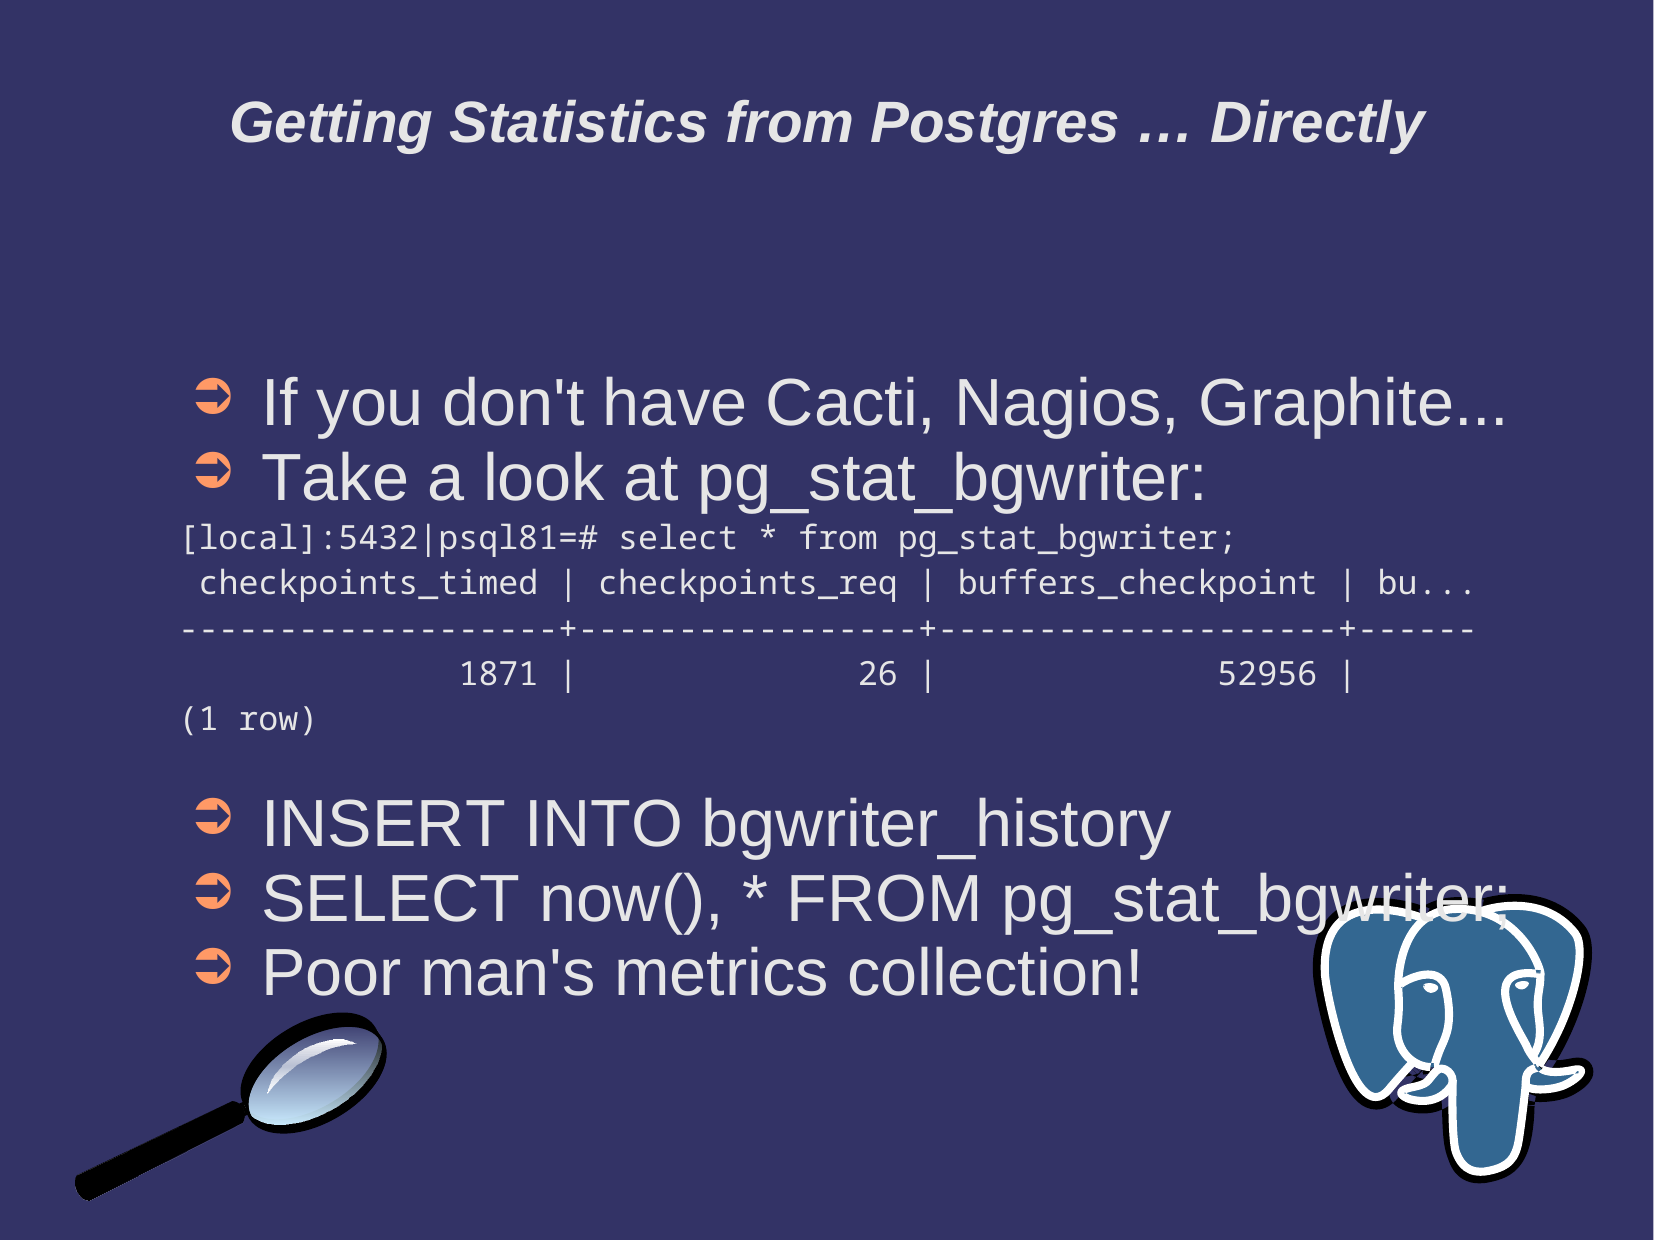

# Getting Statistics from Postgres … Directly
If you don't have Cacti, Nagios, Graphite...
Take a look at pg_stat_bgwriter:
[local]:5432|psql81=# select * from pg_stat_bgwriter;
 checkpoints_timed | checkpoints_req | buffers_checkpoint | bu...
-------------------+-----------------+--------------------+------
 1871 | 26 | 52956 |
(1 row)
INSERT INTO bgwriter_history
SELECT now(), * FROM pg_stat_bgwriter;
Poor man's metrics collection!